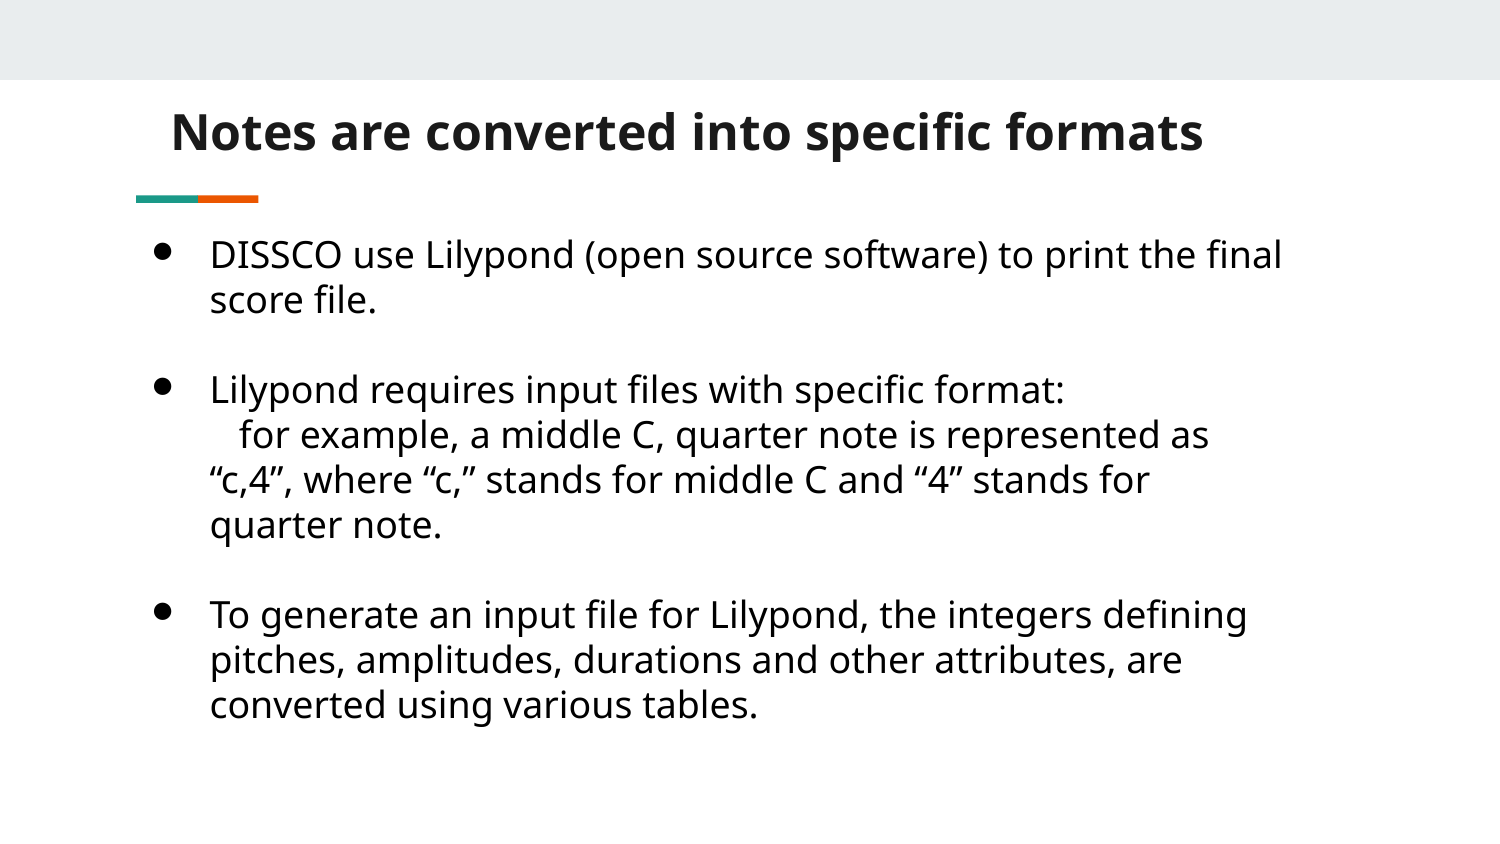

# Notes are converted into specific formats
DISSCO use Lilypond (open source software) to print the final score file.
Lilypond requires input files with specific format:
 for example, a middle C, quarter note is represented as “c,4”, where “c,” stands for middle C and “4” stands for quarter note.
To generate an input file for Lilypond, the integers defining pitches, amplitudes, durations and other attributes, are converted using various tables.